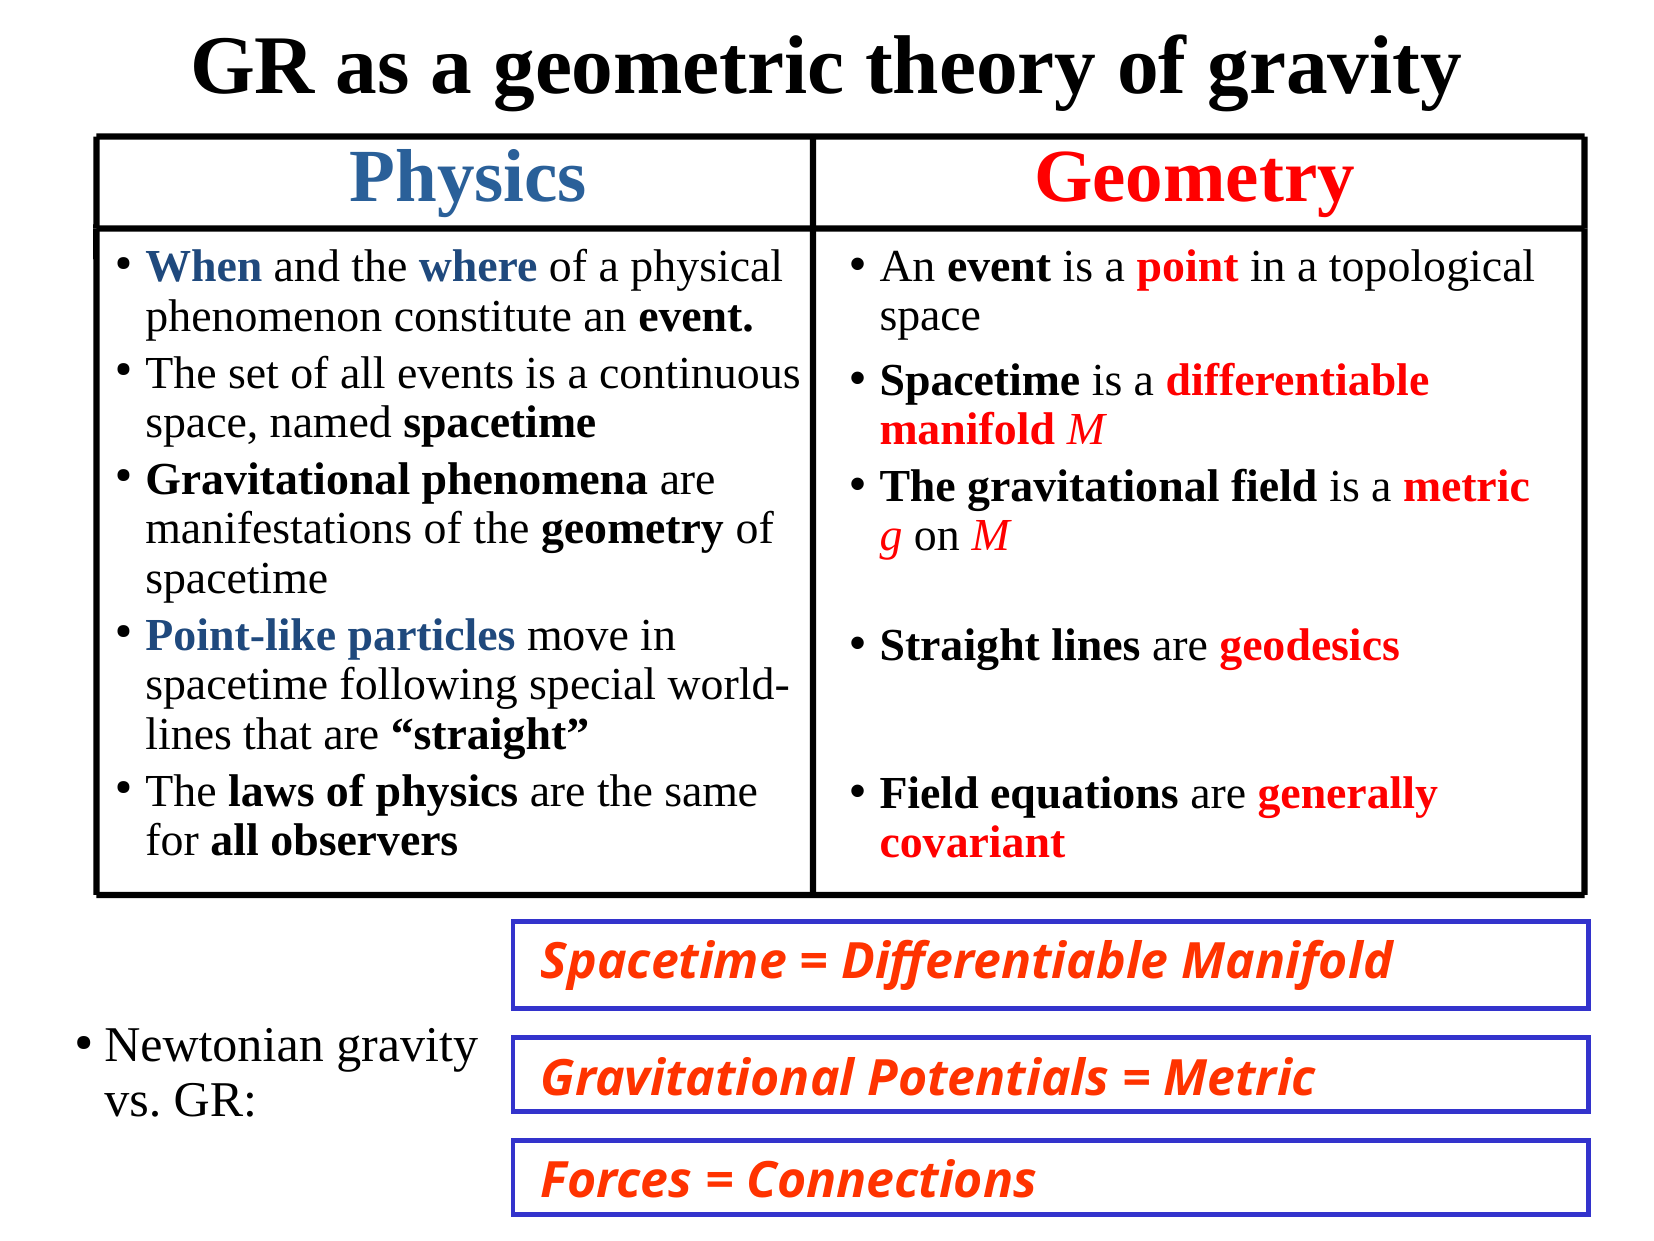

GR as a geometric theory of gravity
Physics
Geometry
An event is a point in a topological space
Spacetime is a differentiable manifold M
The gravitational field is a metric g on M
Straight lines are geodesics
Field equations are generally covariant
# When and the where of a physical phenomenon constitute an event.
The set of all events is a continuous space, named spacetime
Gravitational phenomena are manifestations of the geometry of spacetime
Point-like particles move in spacetime following special world-lines that are “straight”
The laws of physics are the same for all observers
 Spacetime = Differentiable Manifold
Newtonian gravity vs. GR:
 Gravitational Potentials = Metric
 Forces = Connections
8